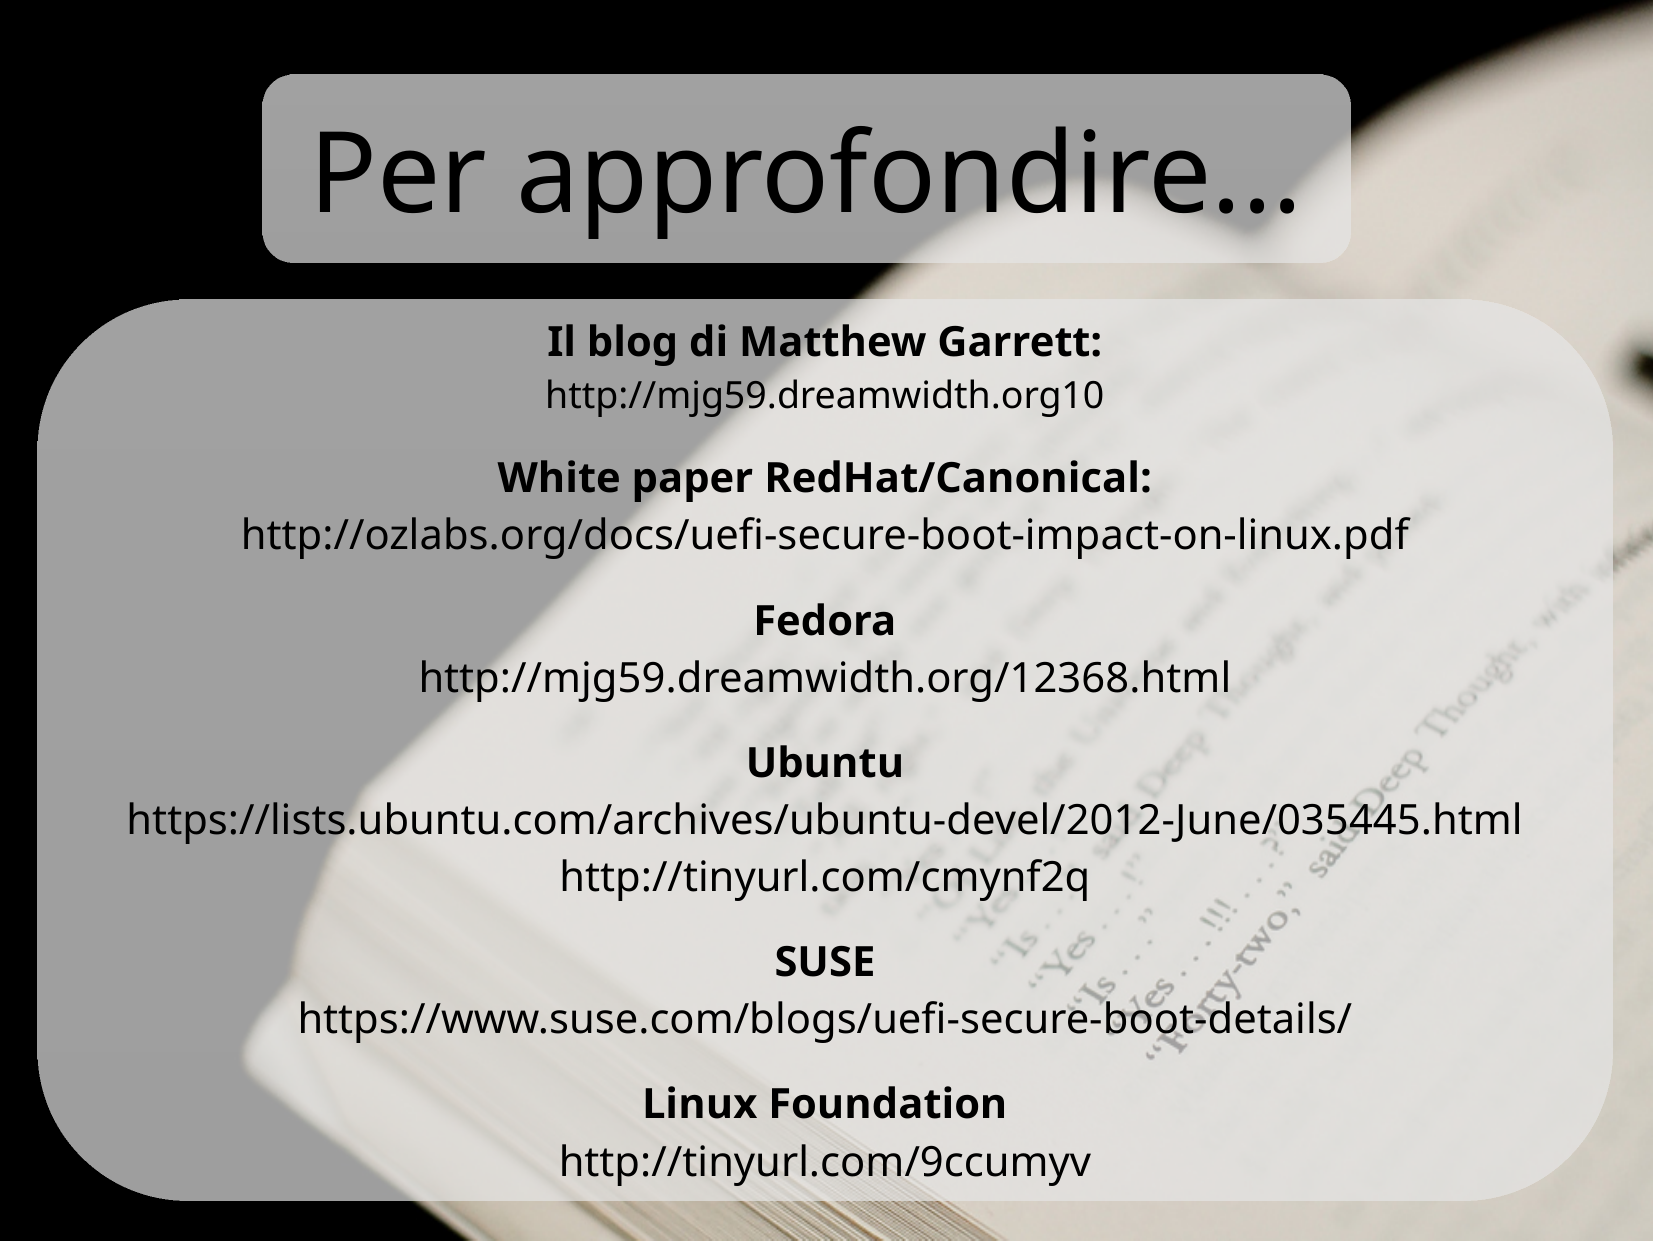

Per approfondire...
Il blog di Matthew Garrett:
http://mjg59.dreamwidth.org10
White paper RedHat/Canonical:
http://ozlabs.org/docs/uefi-secure-boot-impact-on-linux.pdf
Fedora
http://mjg59.dreamwidth.org/12368.html
Ubuntu
https://lists.ubuntu.com/archives/ubuntu-devel/2012-June/035445.html
http://tinyurl.com/cmynf2q
SUSE
https://www.suse.com/blogs/uefi-secure-boot-details/
Linux Foundation
http://tinyurl.com/9ccumyv